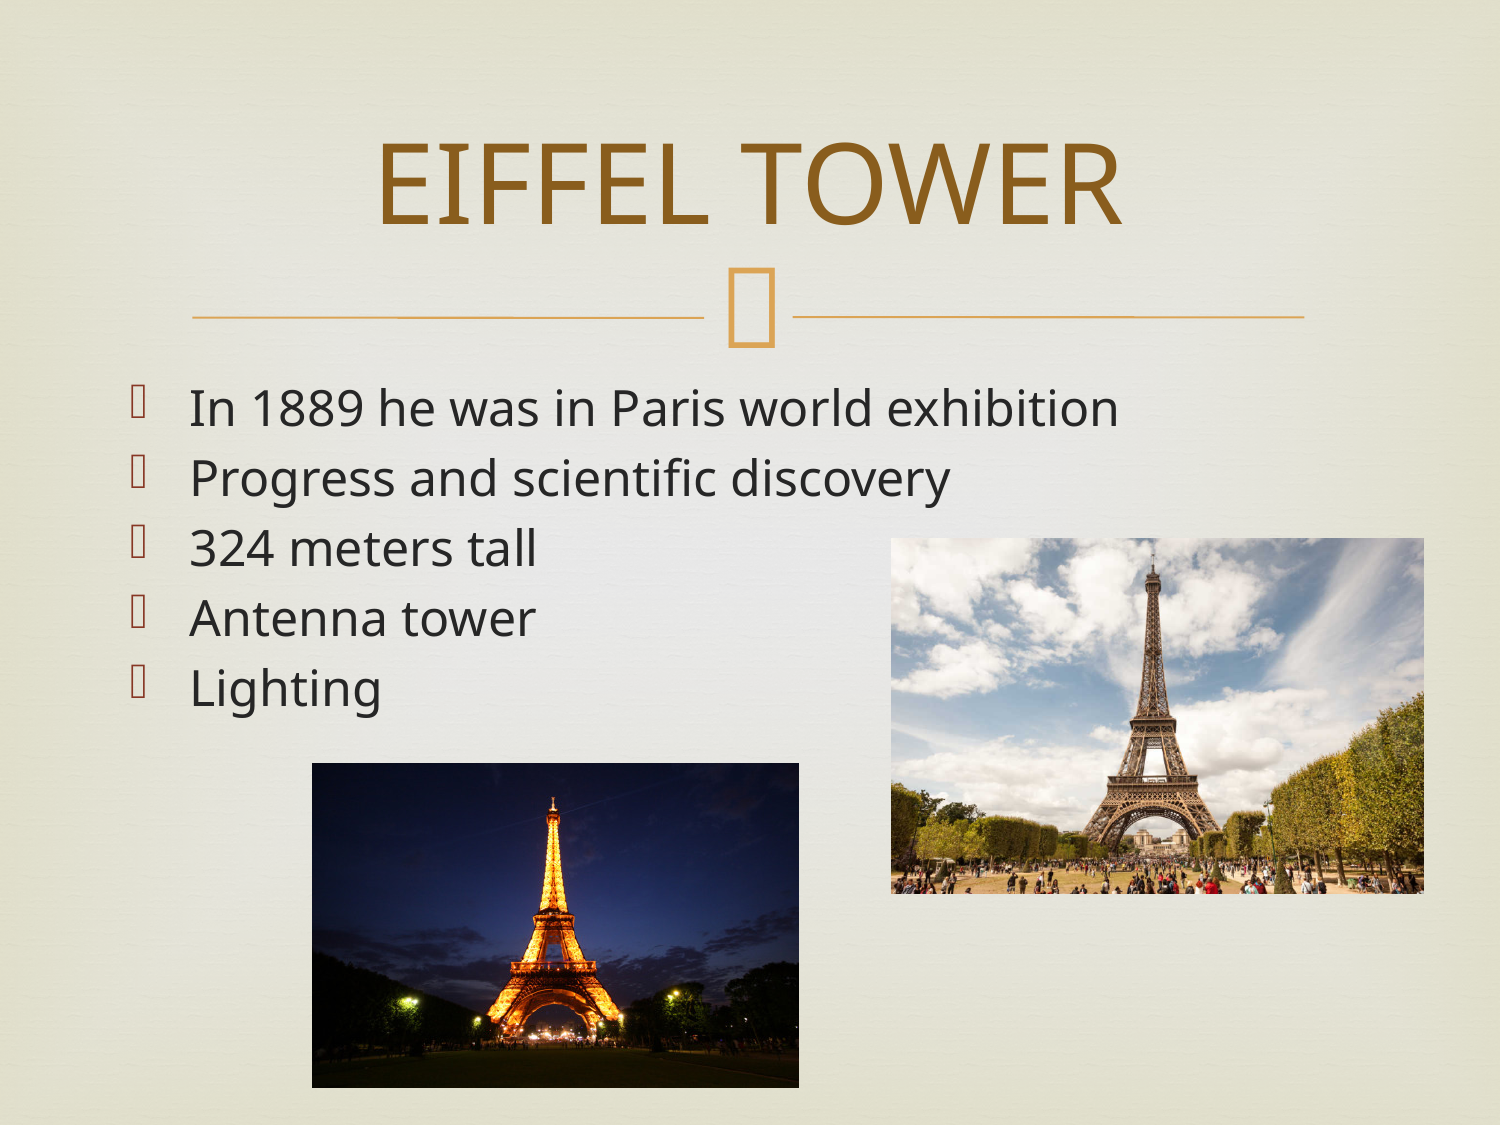

EIFFEL TOWER
# In 1889 he was in Paris world exhibition
Progress and scientific discovery
324 meters tall
Antenna tower
Lighting